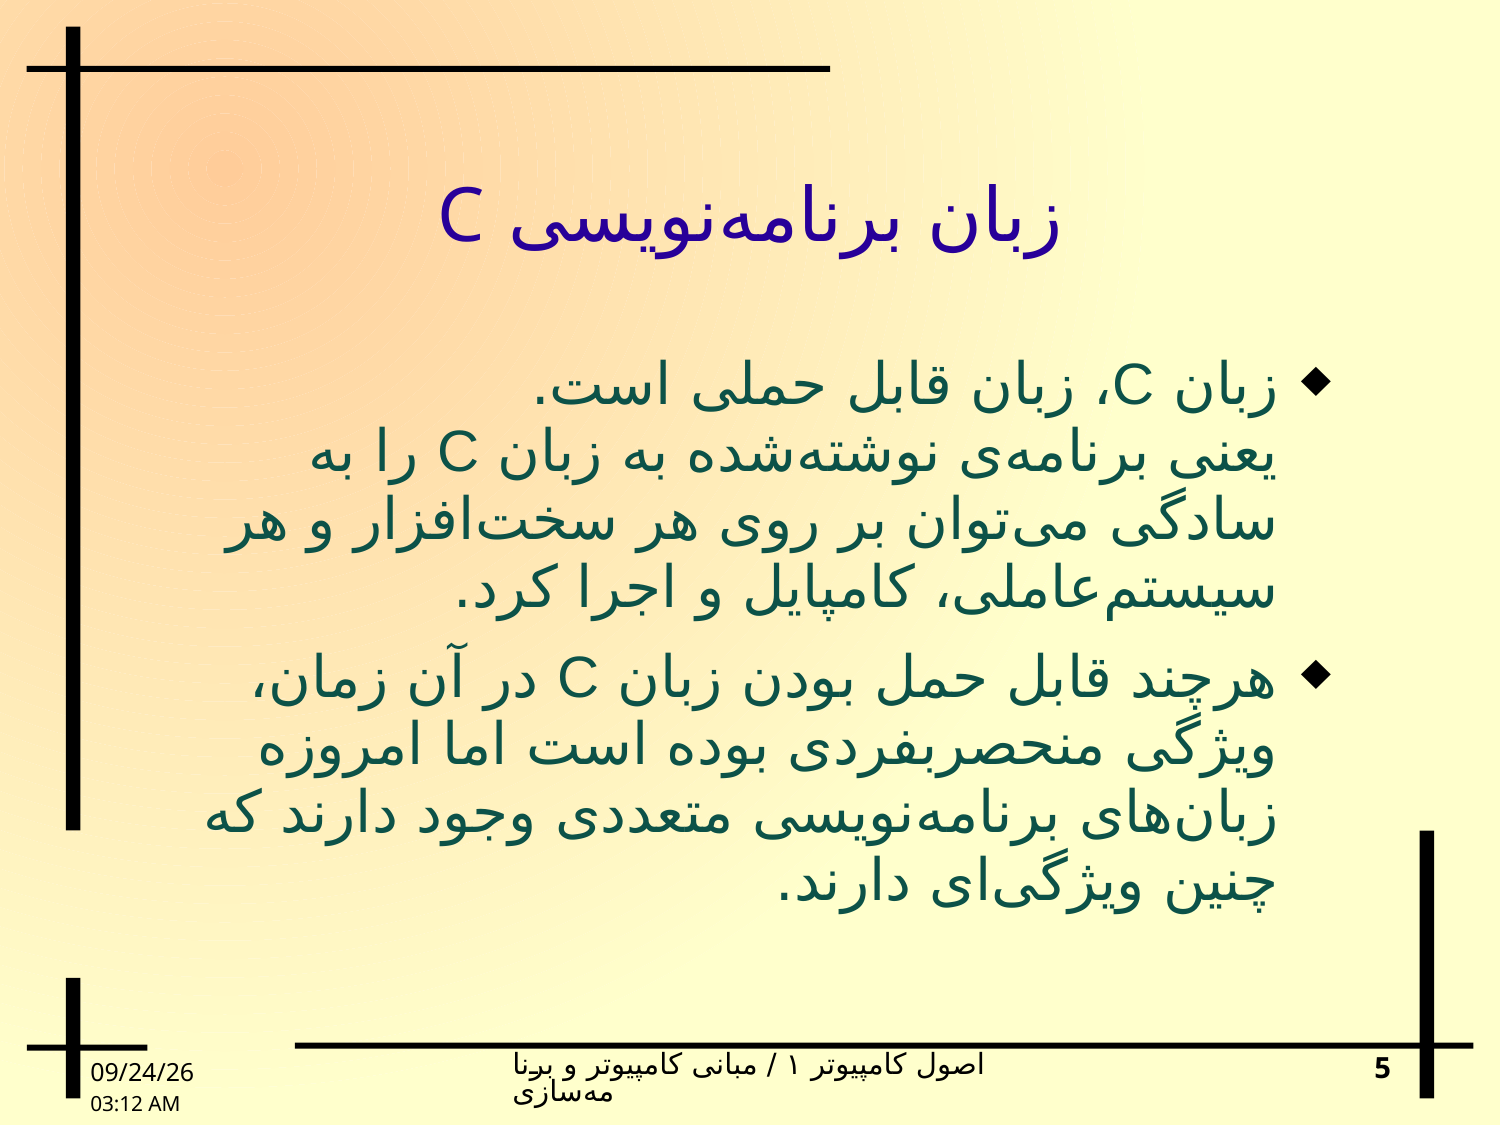

زبان برنامه‌نویسی C
# زبان C، زبان قابل حملی است. یعنی برنامه‌ی نوشته‌شده به زبان C را به سادگی می‌توان بر روی هر سخت‌افزار و هر سیستم‌عاملی، کامپایل و اجرا کرد.
هرچند قابل حمل بودن زبان C در آن زمان، ویژگی منحصربفردی بوده است اما امروزه زبان‌های برنامه‌نویسی متعددی وجود دارند که چنین ویژگی‌ای دارند.
اصول کامپیوتر ۱ / مبانی کامپیوتر و برنامه‌سازی
5